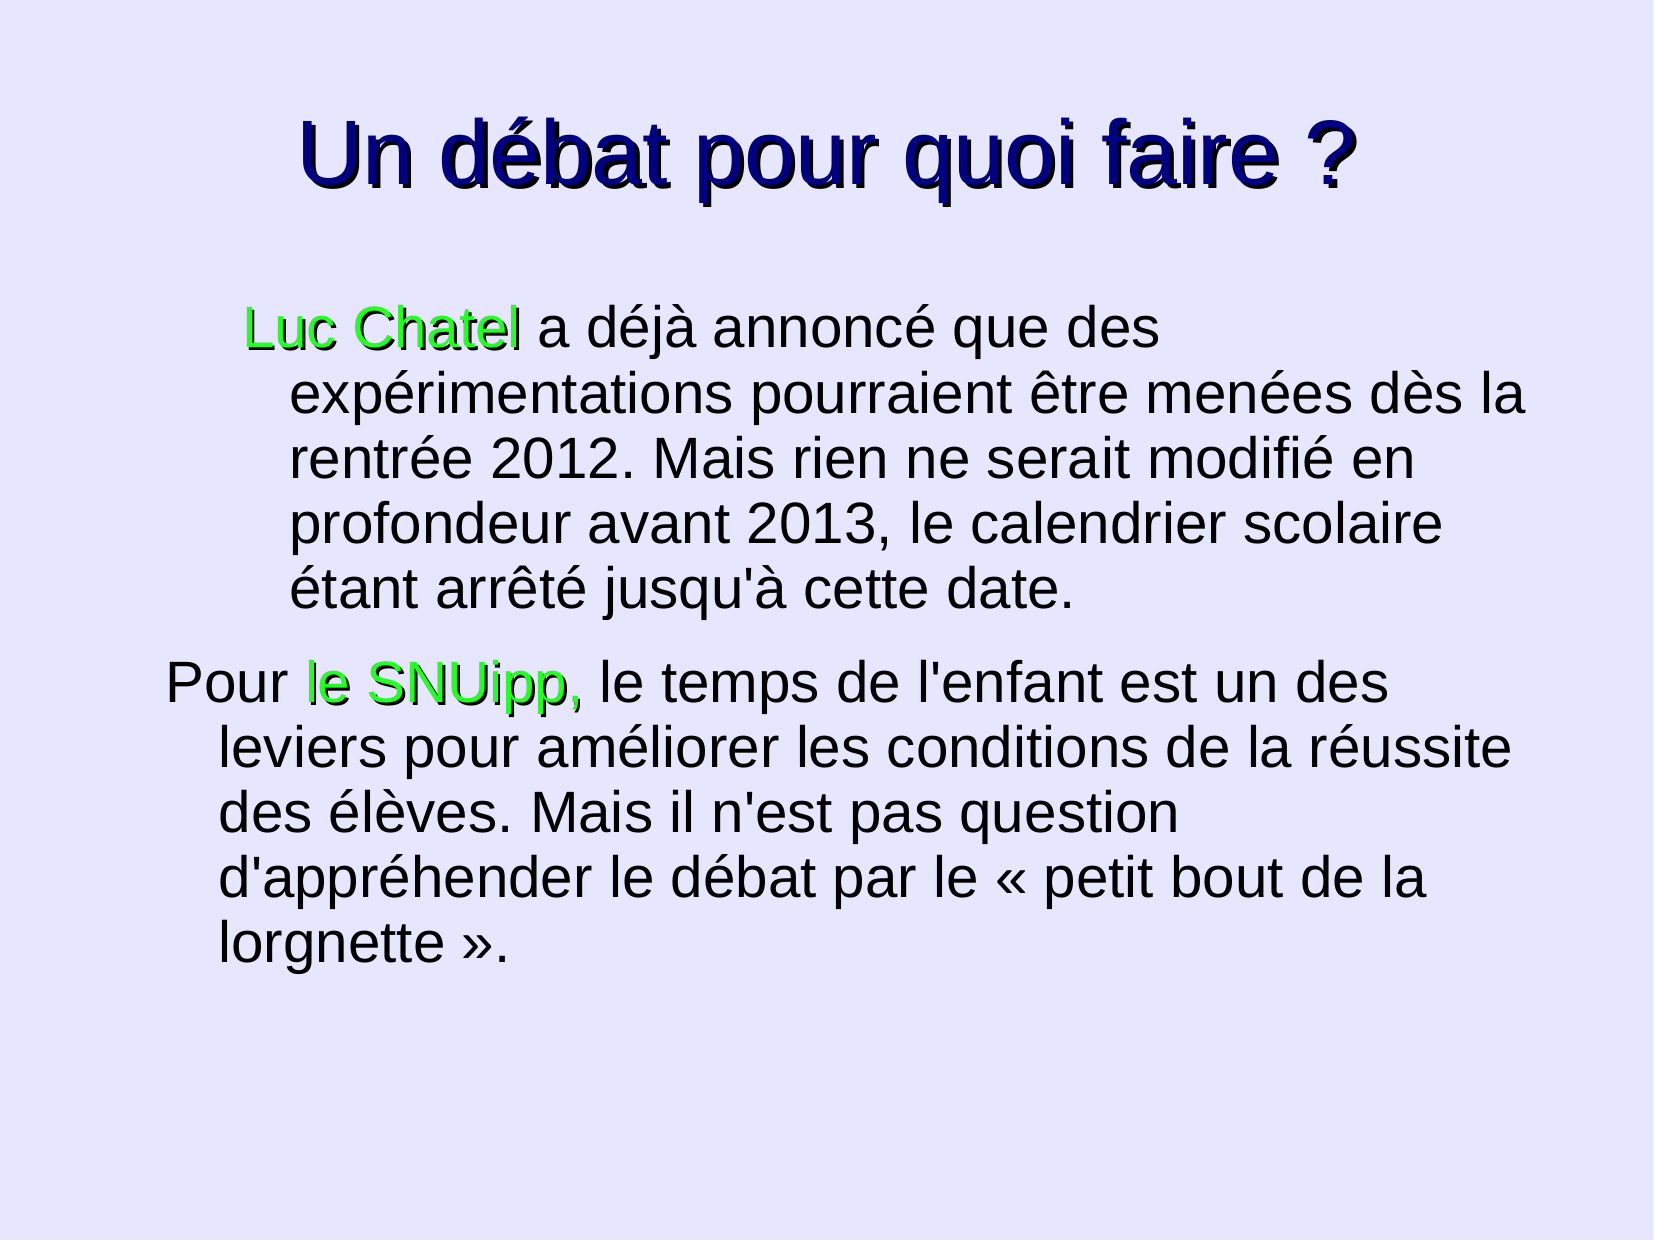

# Un débat pour quoi faire ?
Luc Chatel a déjà annoncé que des expérimentations pourraient être menées dès la rentrée 2012. Mais rien ne serait modifié en profondeur avant 2013, le calendrier scolaire étant arrêté jusqu'à cette date.
Pour le SNUipp, le temps de l'enfant est un des leviers pour améliorer les conditions de la réussite des élèves. Mais il n'est pas question d'appréhender le débat par le « petit bout de la lorgnette ».